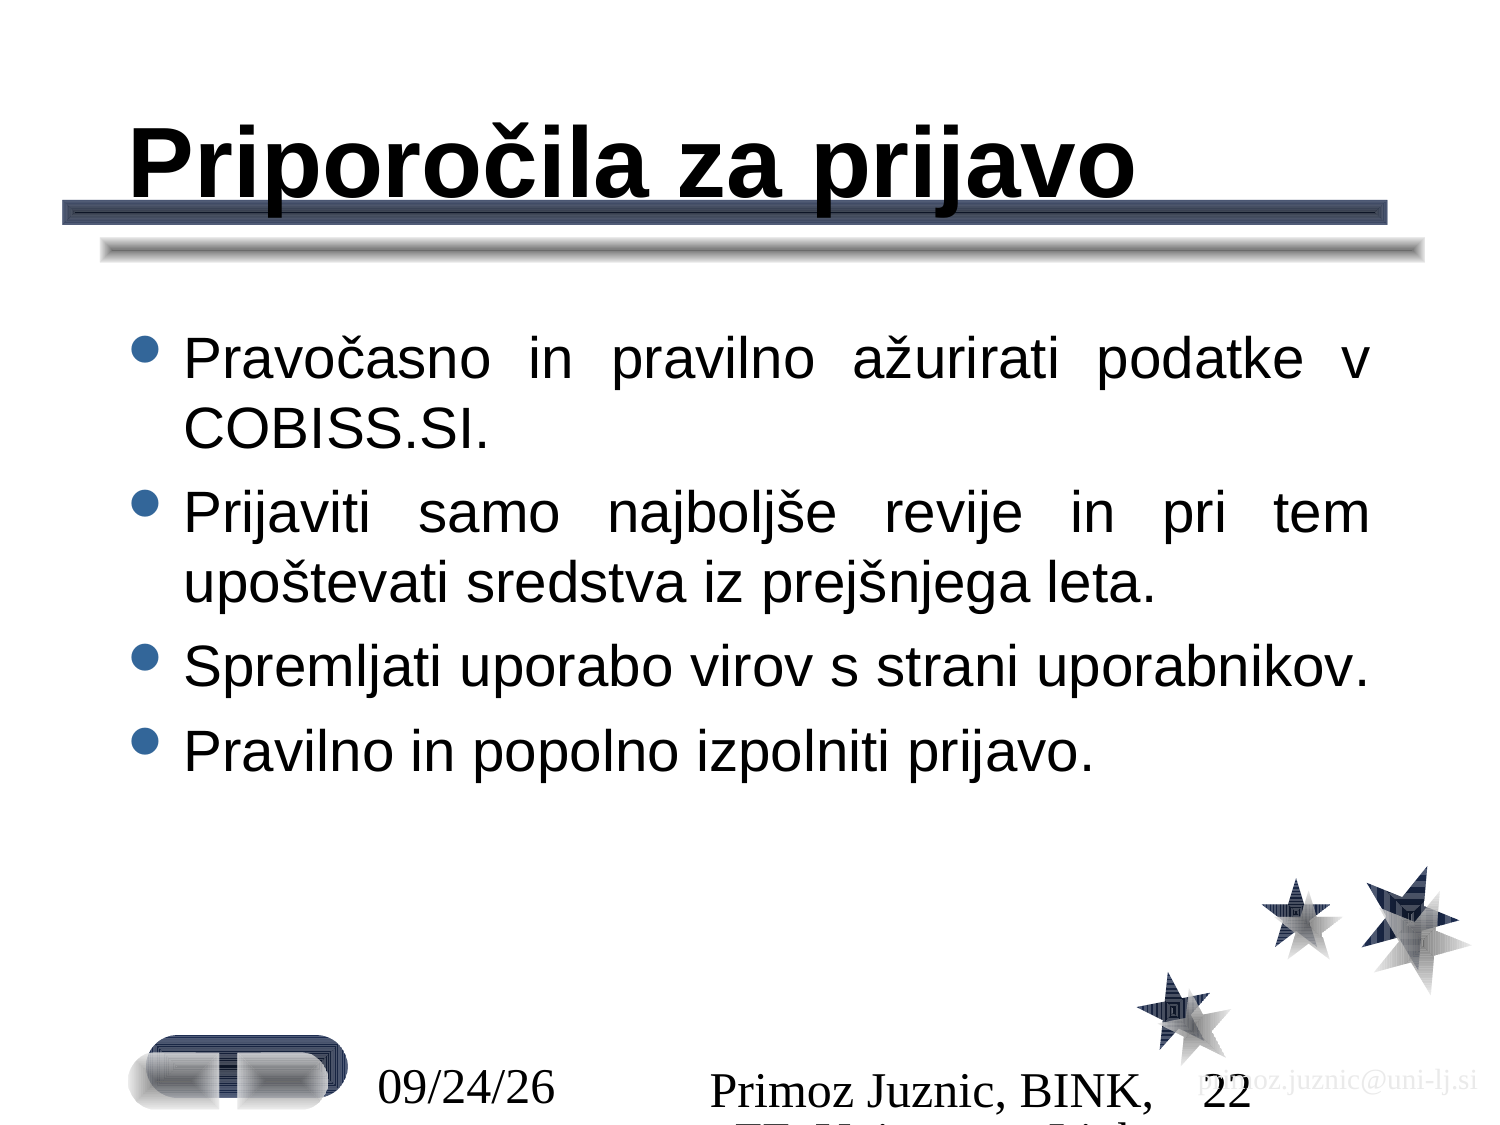

# Priporočila za prijavo
Pravočasno in pravilno ažurirati podatke v COBISS.SI.
Prijaviti samo najboljše revije in pri tem upoštevati sredstva iz prejšnjega leta.
Spremljati uporabo virov s strani uporabnikov.
Pravilno in popolno izpolniti prijavo.
Primoz Juznic, BINK, FF, Univerza v Ljubljani
22